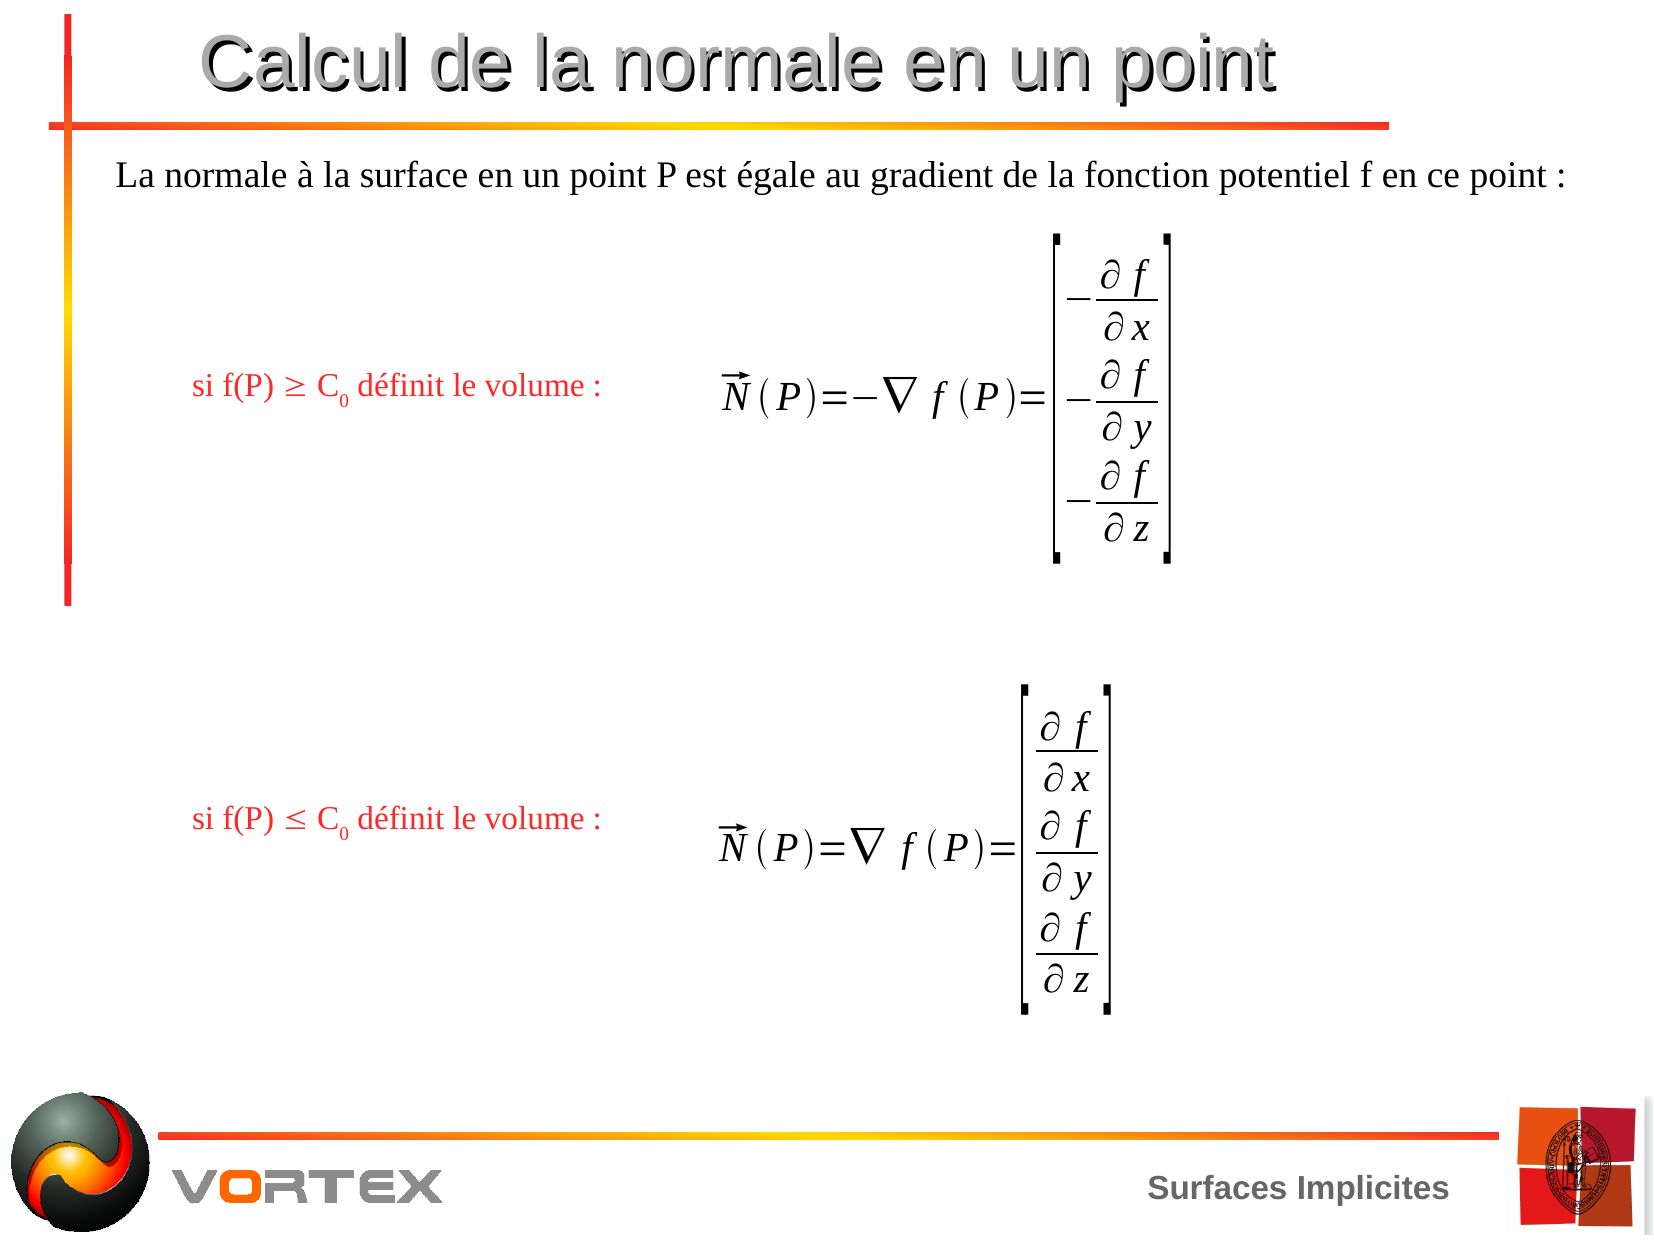

# Calcul de la normale en un point
La normale à la surface en un point P est égale au gradient de la fonction potentiel f en ce point :
si f(P)  C0 définit le volume :
si f(P)  C0 définit le volume :